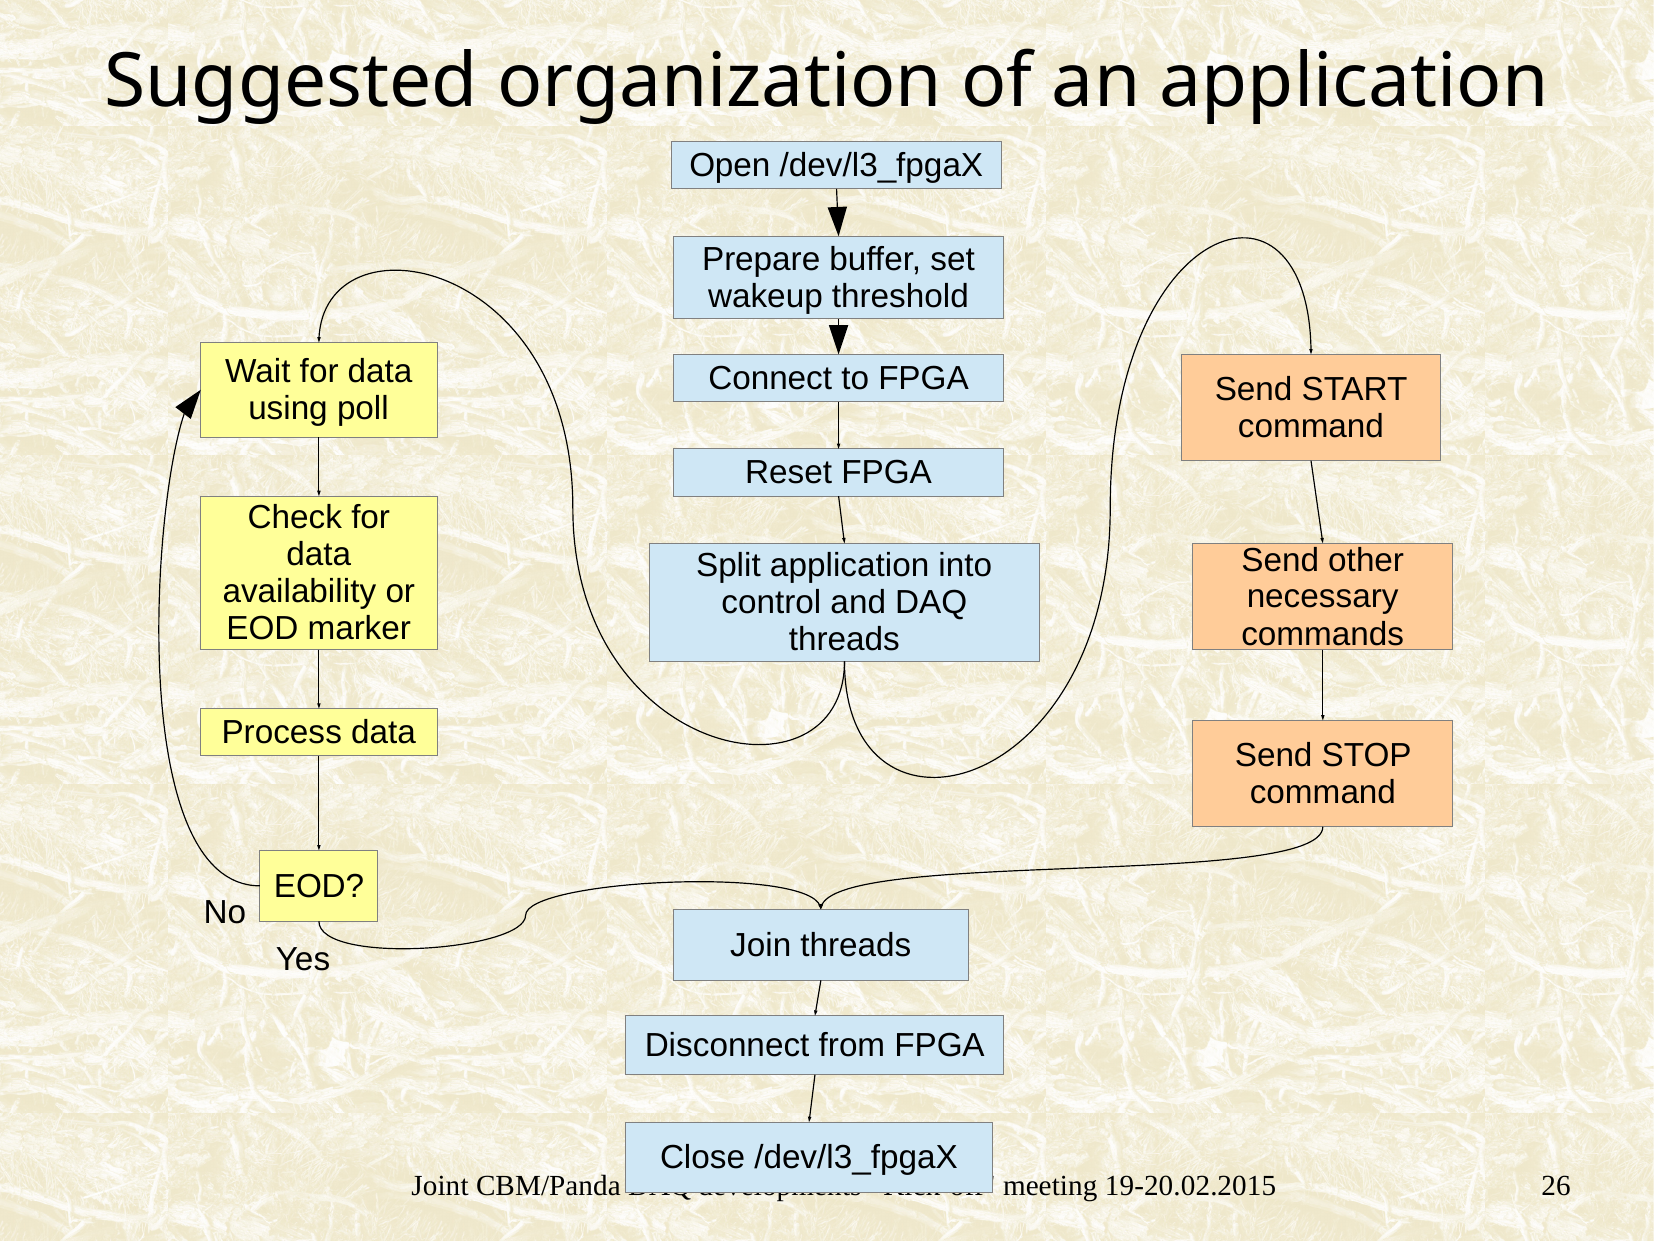

# Suggested organization of an application
Open /dev/l3_fpgaX
Prepare buffer, set wakeup threshold
Wait for data
using poll
Connect to FPGA
Send START command
Reset FPGA
Check for data availability or EOD marker
Split application into control and DAQ threads
Send other necessary commands
Process data
Send STOP command
EOD?
No
Join threads
Yes
Disconnect from FPGA
Close /dev/l3_fpgaX
Joint CBM/Panda DAQ developments-"Kick-off" meeting 19-20.02.2015
26